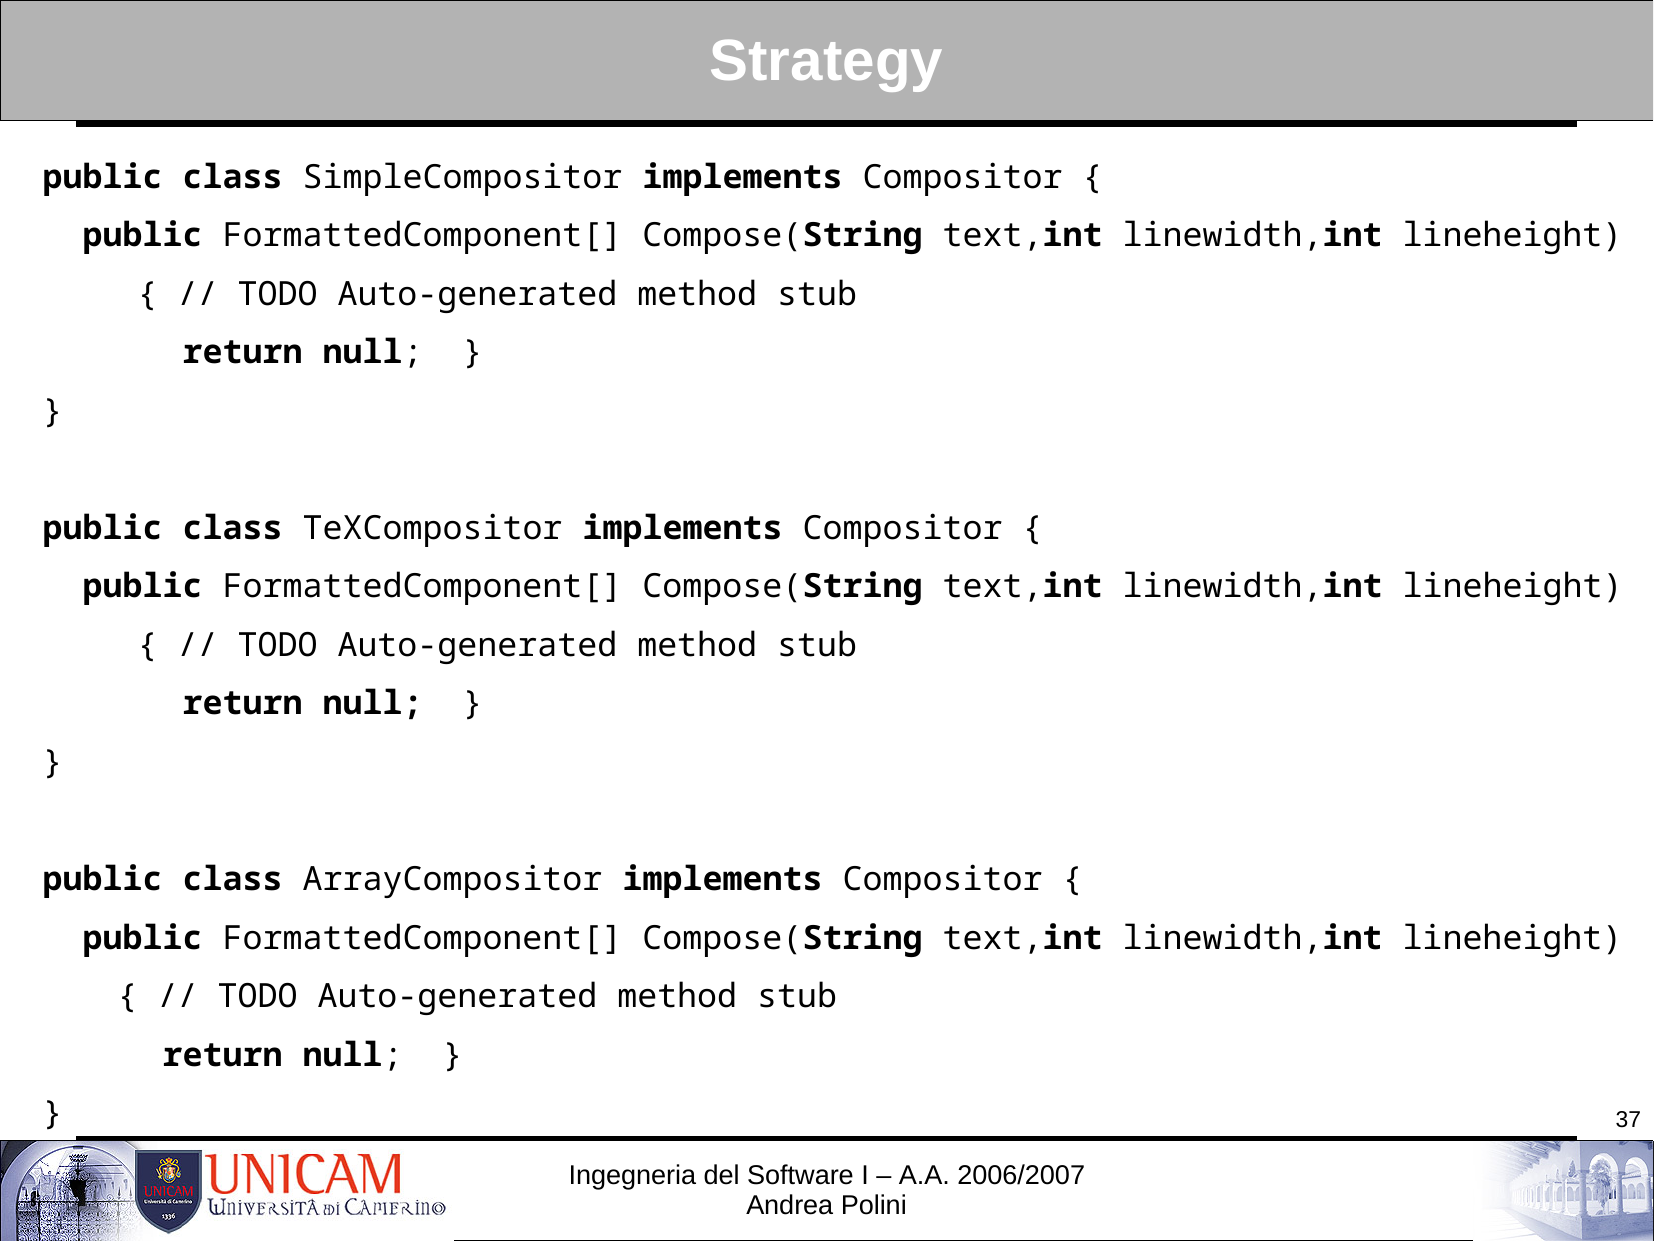

# Strategy
public class SimpleCompositor implements Compositor {
 public FormattedComponent[] Compose(String text,int linewidth,int lineheight) { // TODO Auto-generated method stub
 return null; }
}
public class TeXCompositor implements Compositor {
 public FormattedComponent[] Compose(String text,int linewidth,int lineheight) { // TODO Auto-generated method stub
 return null; }
}
public class ArrayCompositor implements Compositor {
 public FormattedComponent[] Compose(String text,int linewidth,int lineheight) { // TODO Auto-generated method stub
 return null; }
}
37